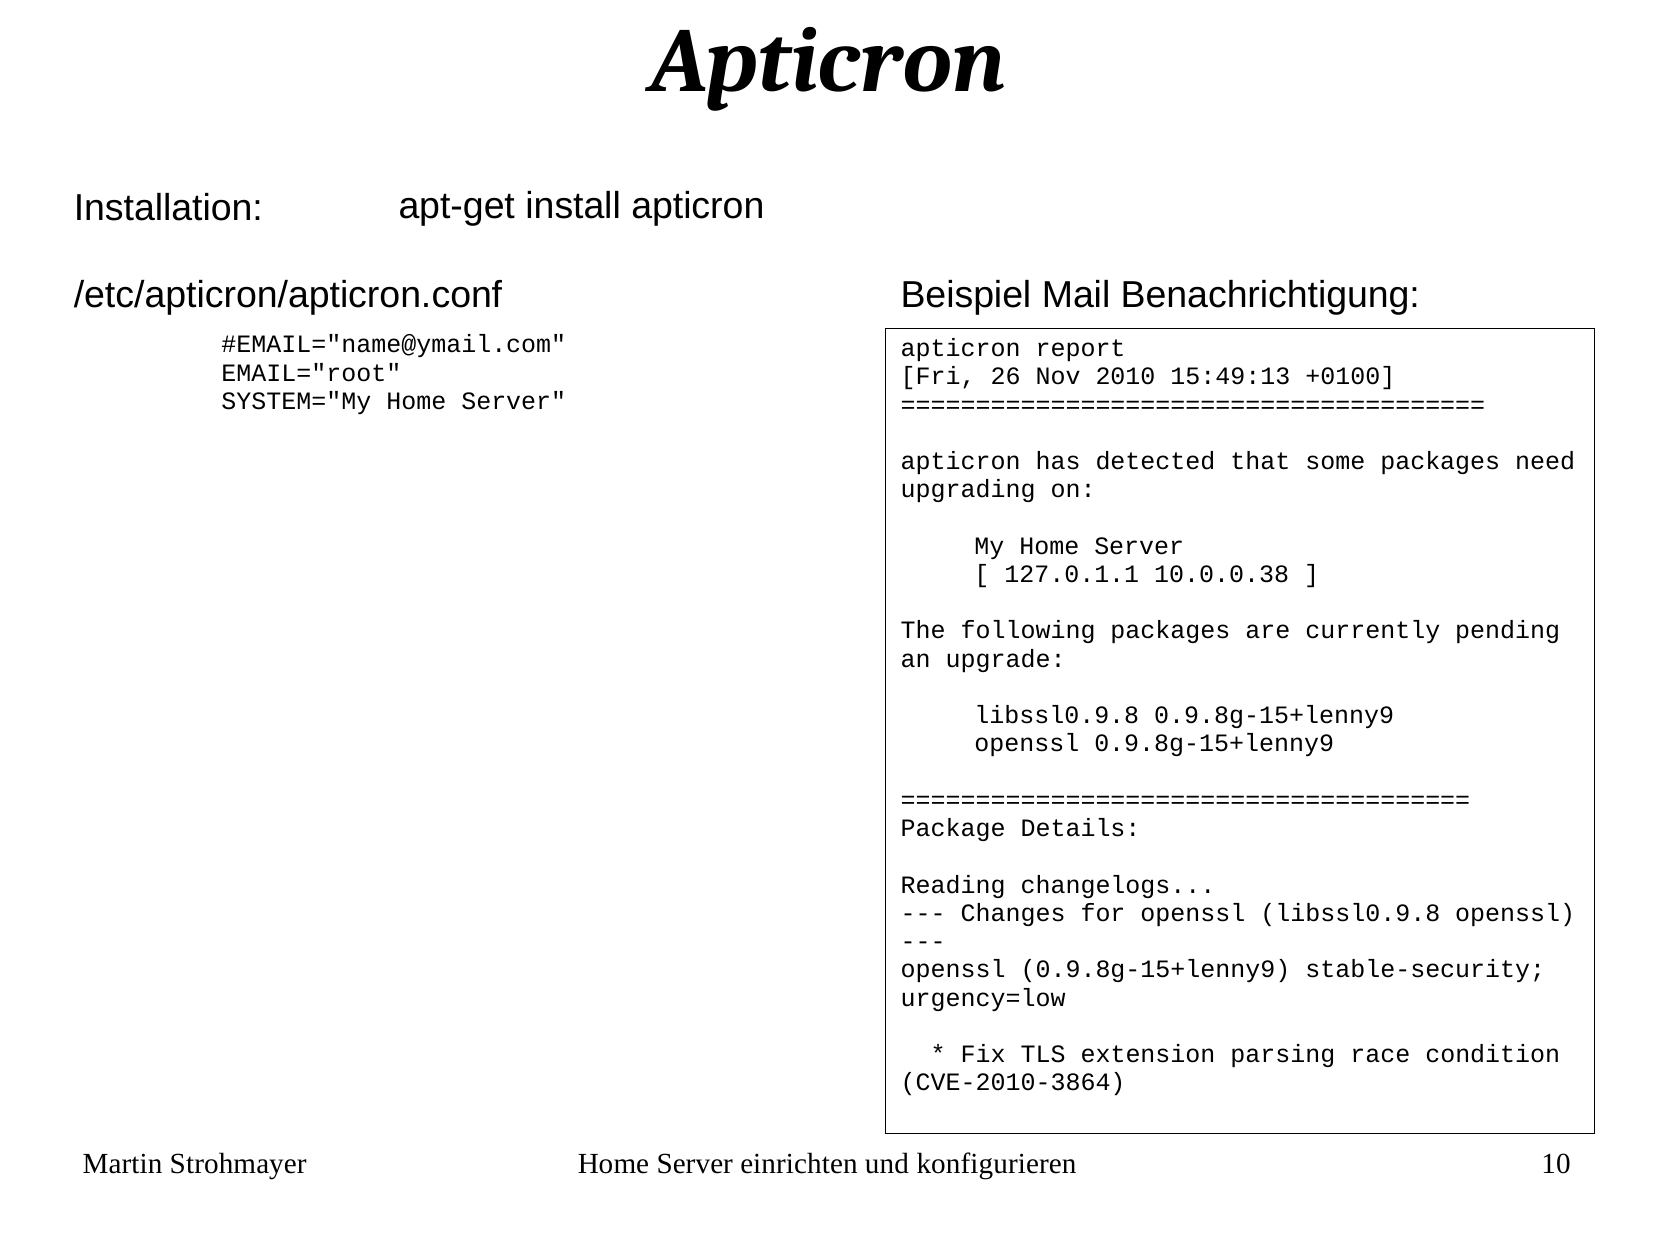

# Apticron
apt-get install apticron
Installation:
/etc/apticron/apticron.conf
Beispiel Mail Benachrichtigung:
#EMAIL="name@ymail.com"
EMAIL="root"
SYSTEM="My Home Server"
apticron report
[Fri, 26 Nov 2010 15:49:13 +0100]
=======================================
apticron has detected that some packages need upgrading on:
	My Home Server
	[ 127.0.1.1 10.0.0.38 ]
The following packages are currently pending an upgrade:
	libssl0.9.8 0.9.8g-15+lenny9
	openssl 0.9.8g-15+lenny9
======================================
Package Details:
Reading changelogs...
--- Changes for openssl (libssl0.9.8 openssl) ---
openssl (0.9.8g-15+lenny9) stable-security; urgency=low
 * Fix TLS extension parsing race condition (CVE-2010-3864)
Martin Strohmayer
Home Server einrichten und konfigurieren
10